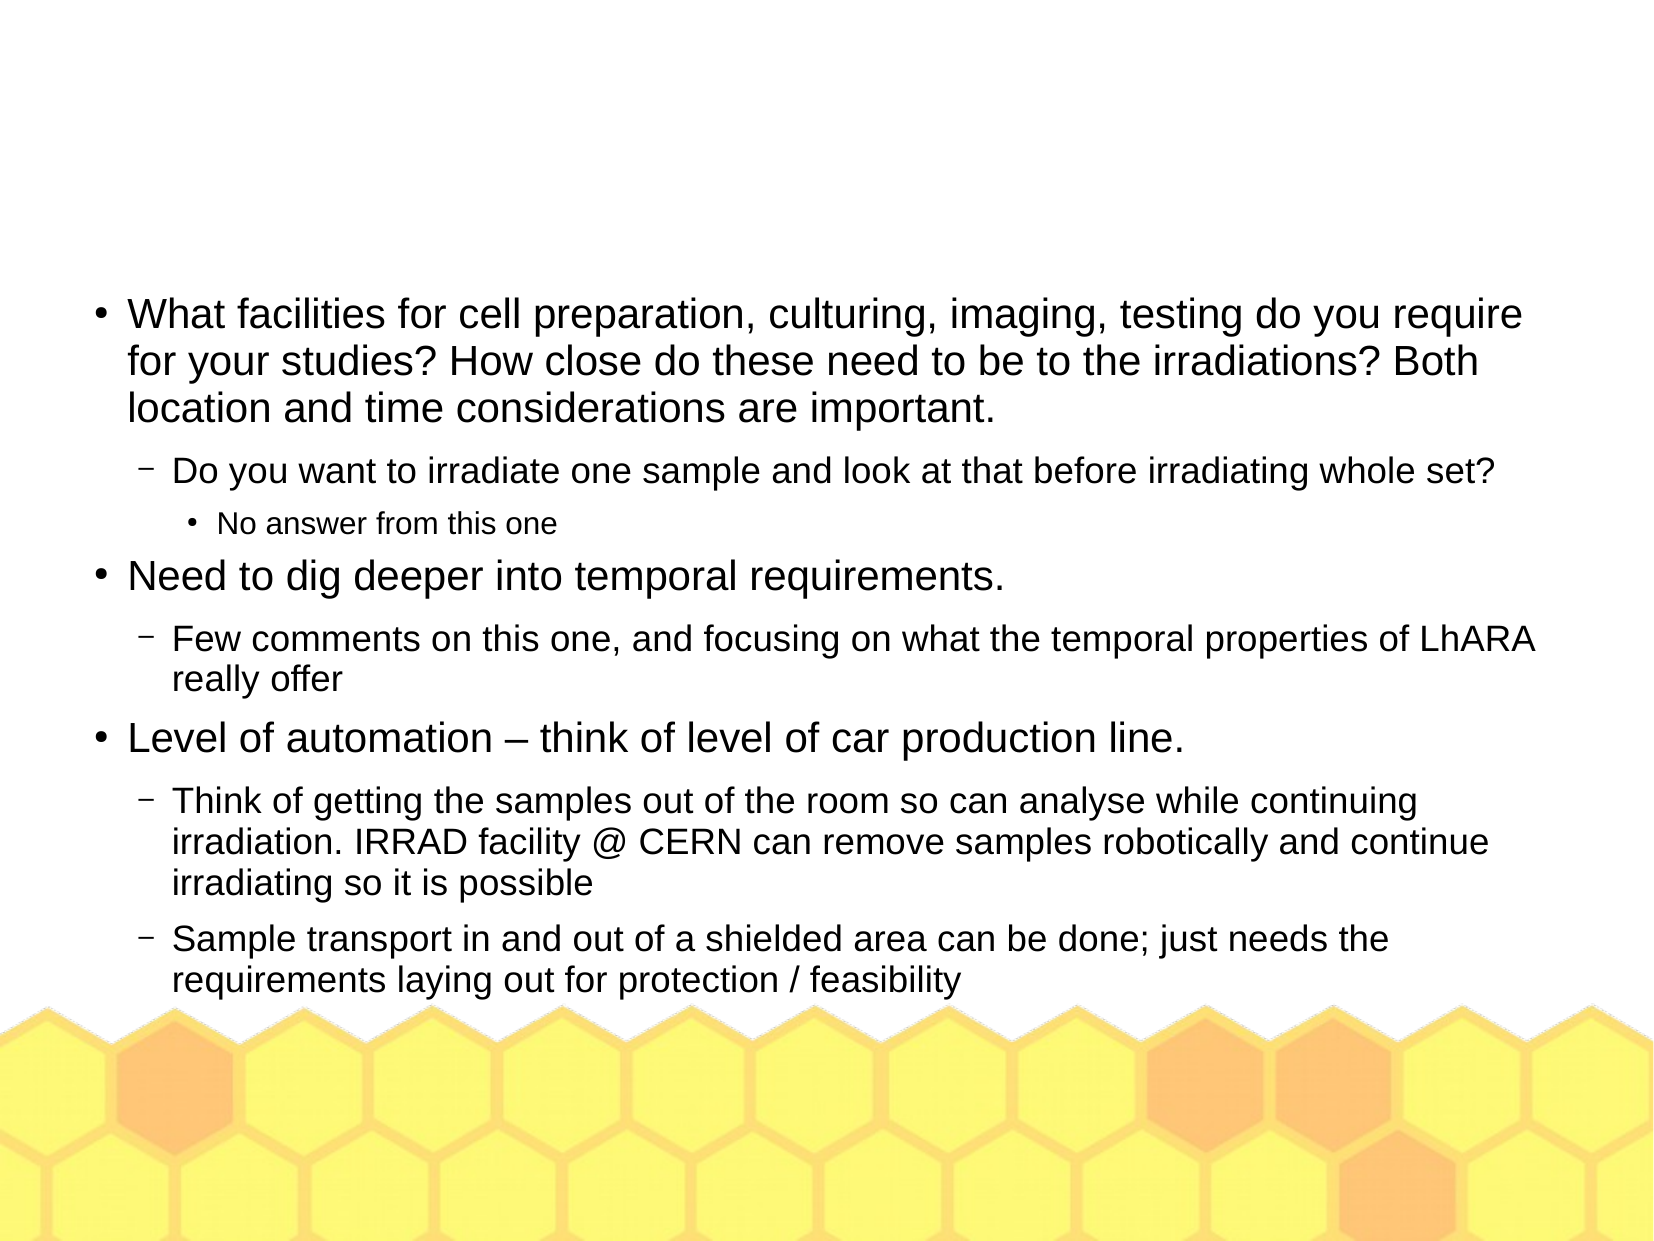

#
What facilities for cell preparation, culturing, imaging, testing do you require for your studies? How close do these need to be to the irradiations? Both location and time considerations are important.
Do you want to irradiate one sample and look at that before irradiating whole set?
No answer from this one
Need to dig deeper into temporal requirements.
Few comments on this one, and focusing on what the temporal properties of LhARA really offer
Level of automation – think of level of car production line.
Think of getting the samples out of the room so can analyse while continuing irradiation. IRRAD facility @ CERN can remove samples robotically and continue irradiating so it is possible
Sample transport in and out of a shielded area can be done; just needs the requirements laying out for protection / feasibility